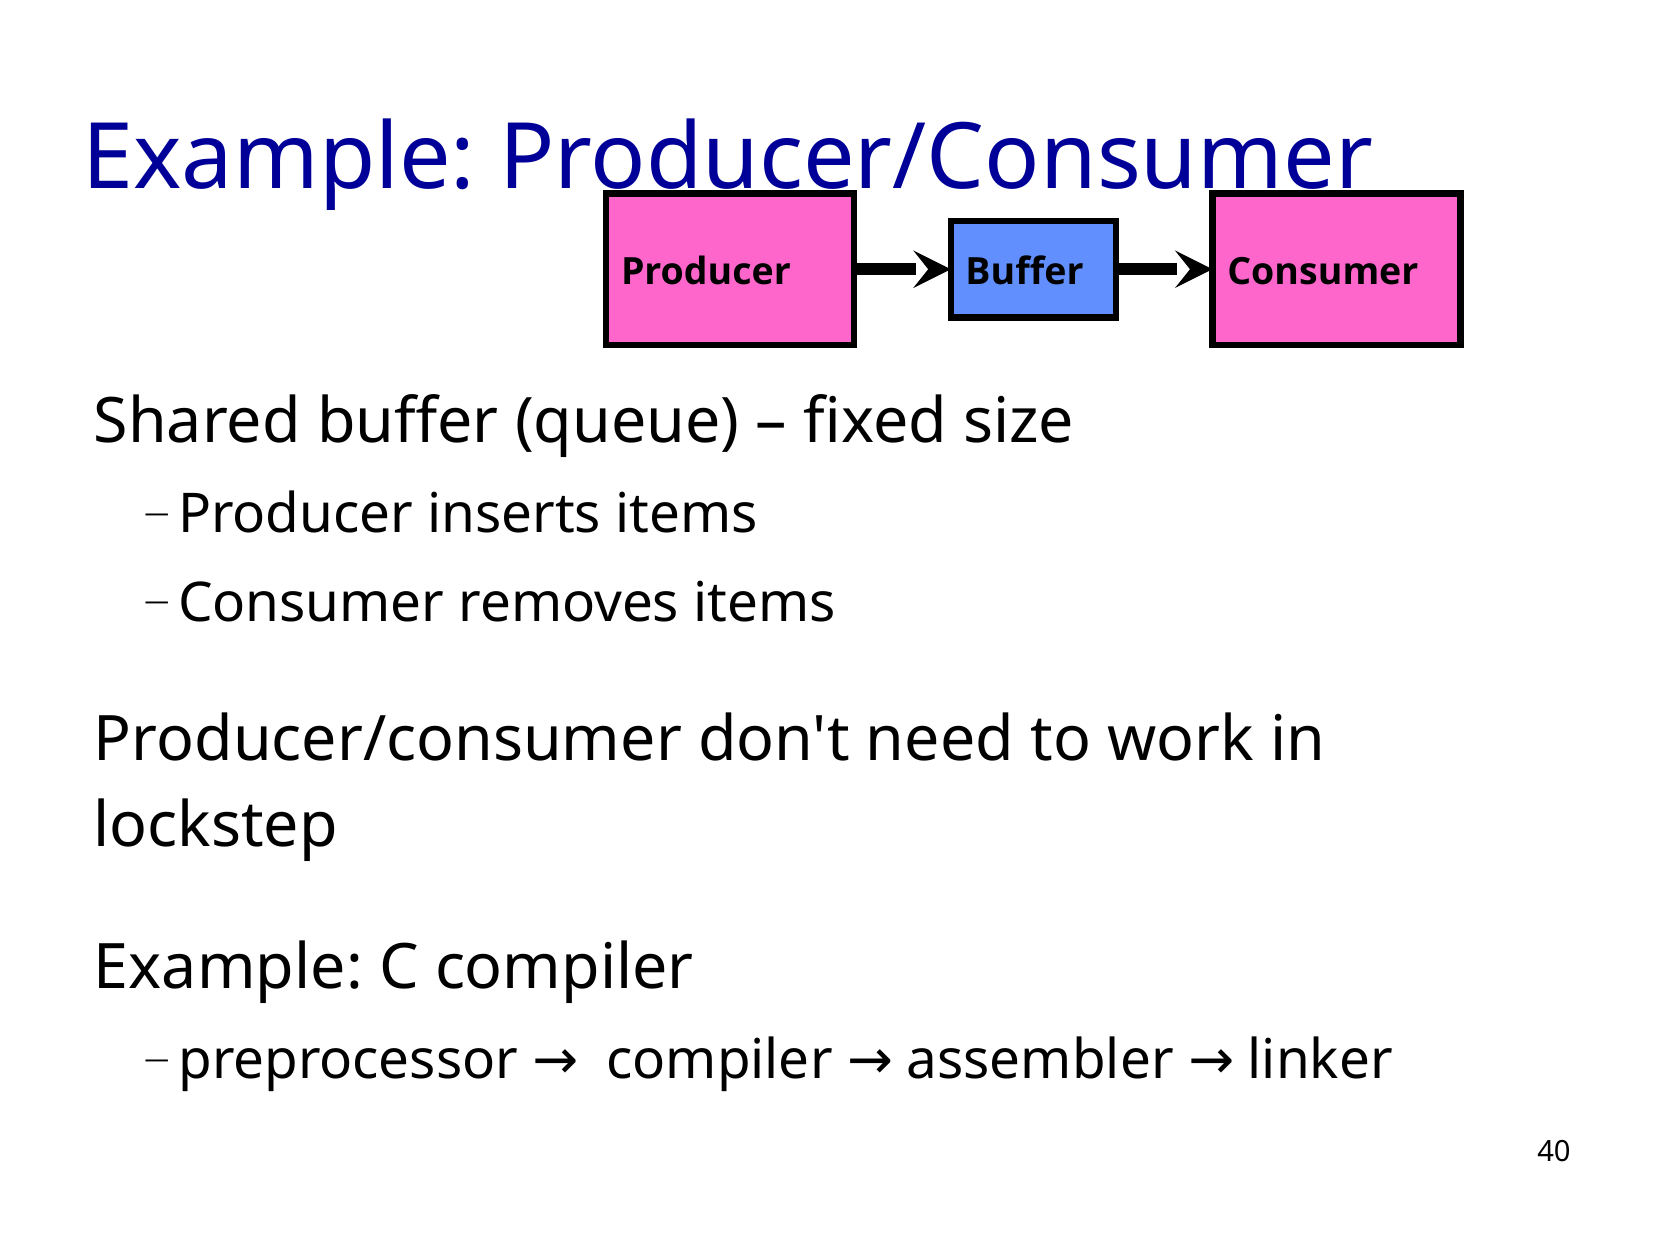

# Example: Producer/Consumer
Producer
Consumer
Buffer
Shared buffer (queue) – fixed size
Producer inserts items
Consumer removes items
Producer/consumer don't need to work in lockstep
Example: C compiler
preprocessor → compiler → assembler → linker
40